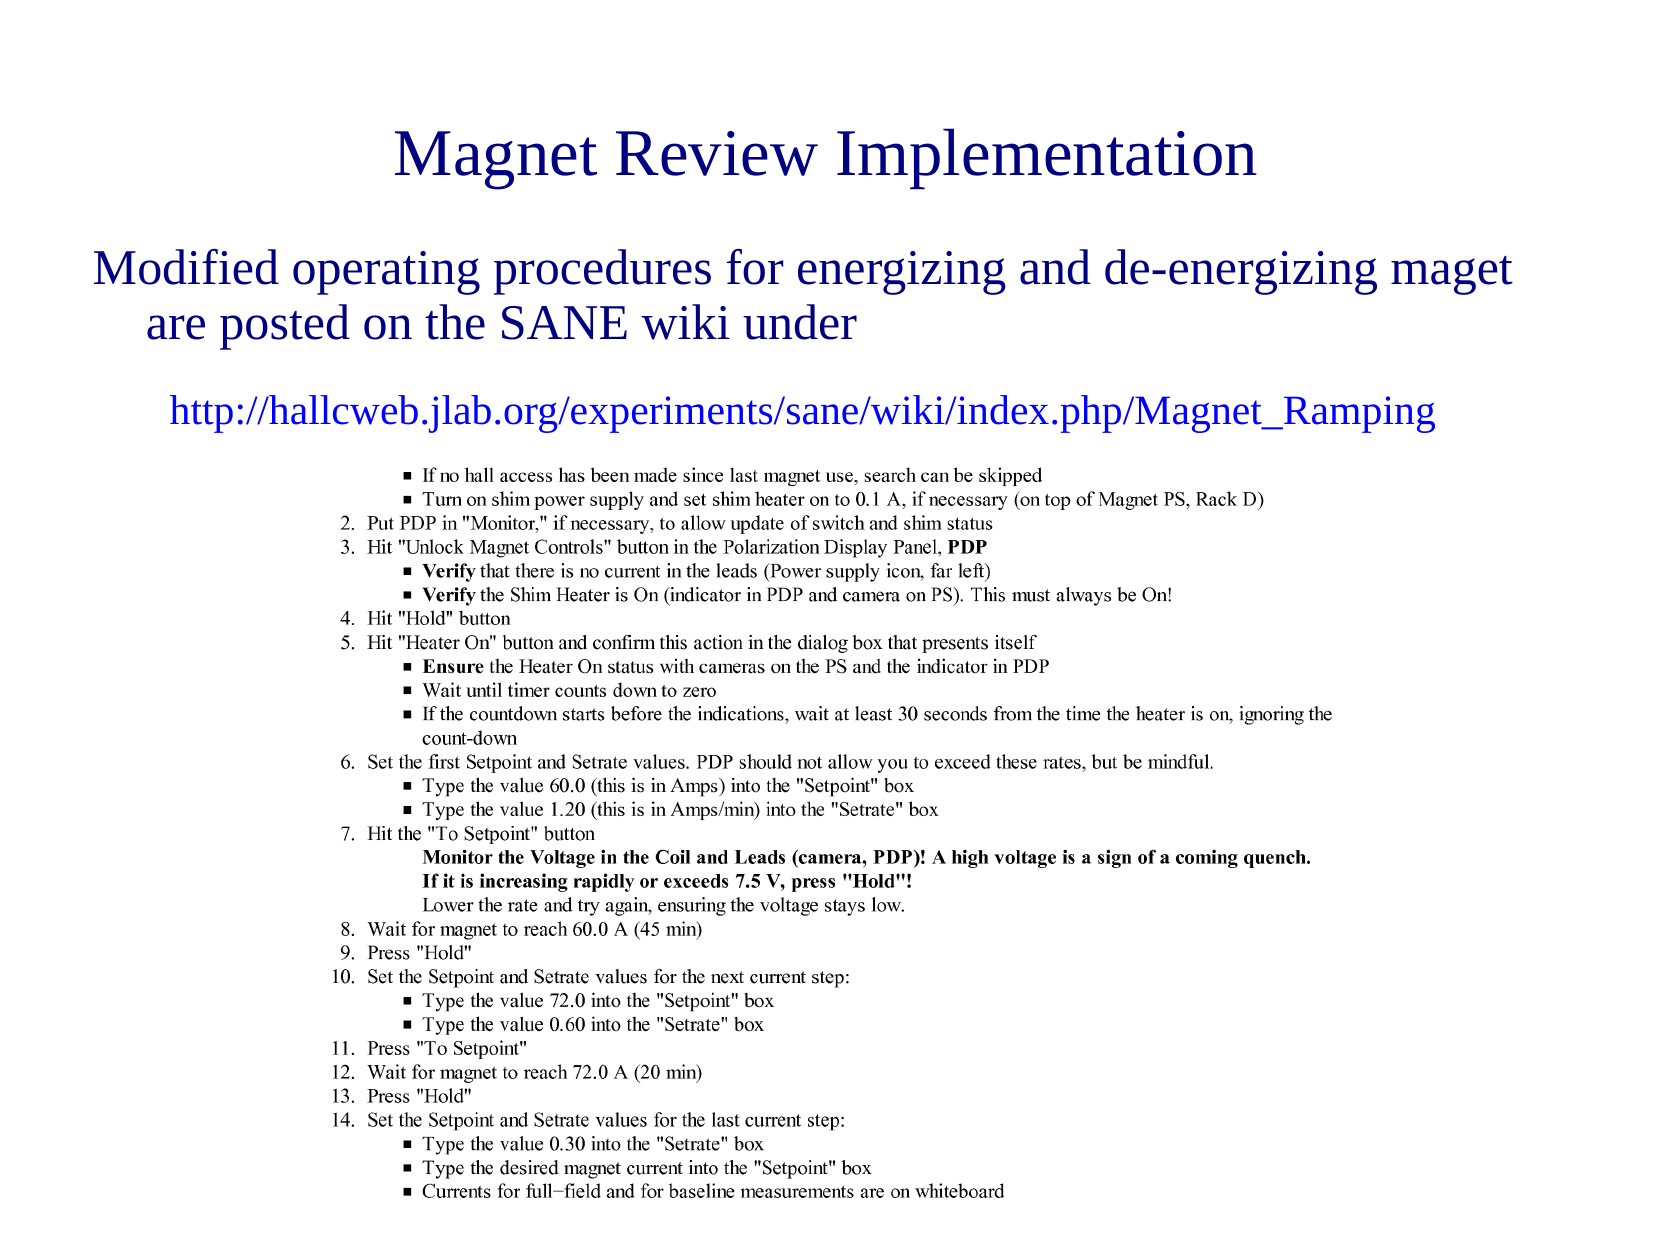

# Magnet Review Implementation
Modified operating procedures for energizing and de-energizing maget are posted on the SANE wiki under
http://hallcweb.jlab.org/experiments/sane/wiki/index.php/Magnet_Ramping